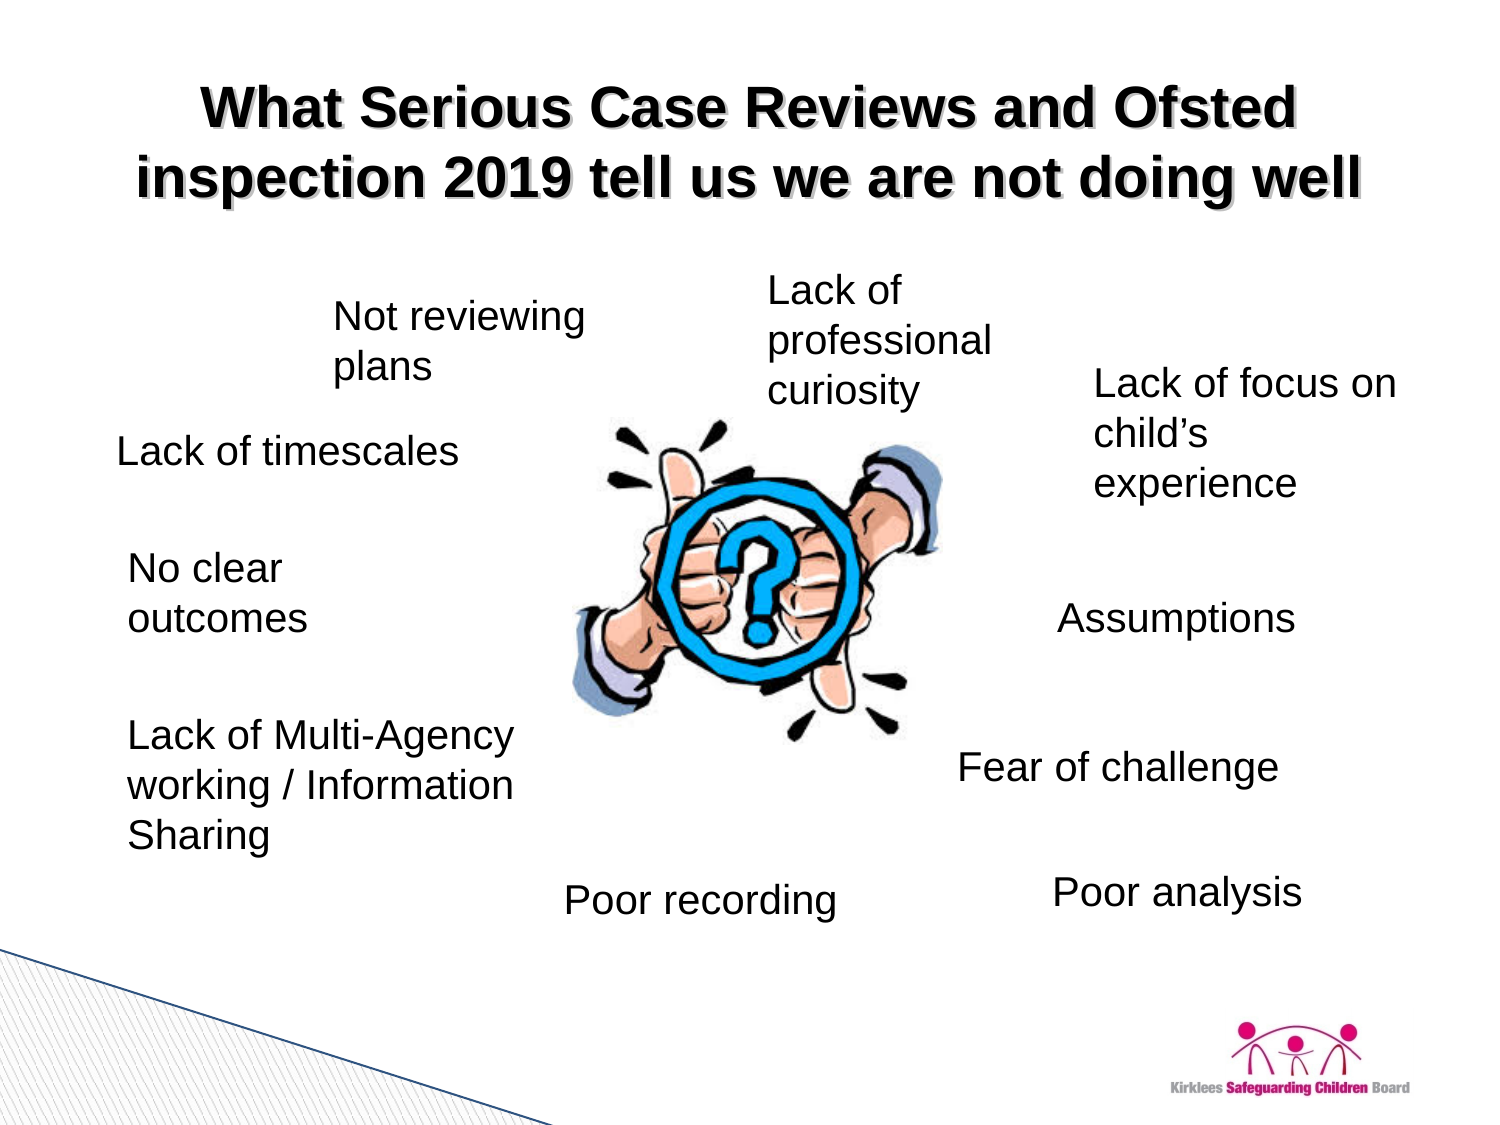

What Serious Case Reviews and Ofsted inspection 2019 tell us we are not doing well
#
Lack of professional curiosity
Not reviewing plans
Lack of focus on child’s experience
Lack of timescales
No clear outcomes
Assumptions
Lack of Multi-Agency working / Information Sharing
Fear of challenge
Poor analysis
Poor recording